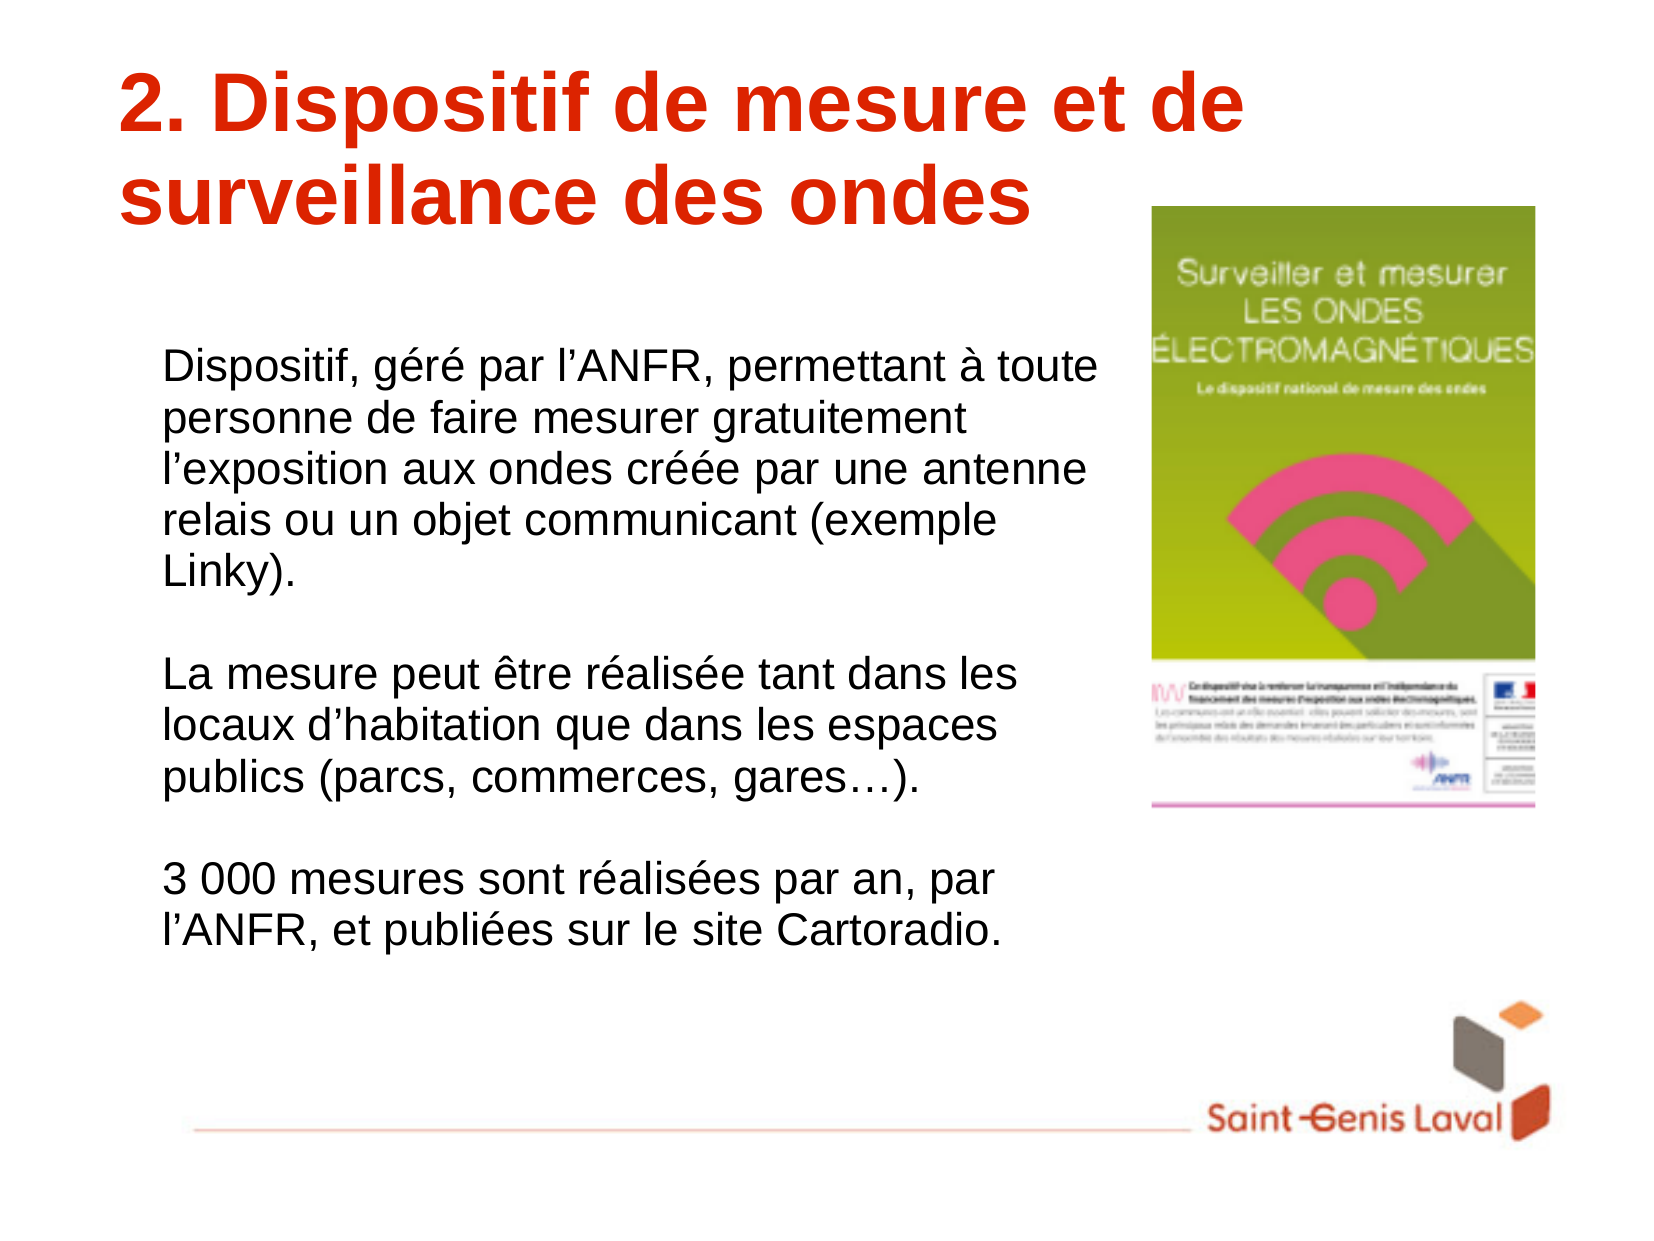

2. Dispositif de mesure et de surveillance des ondes
Dispositif, géré par l’ANFR, permettant à toute personne de faire mesurer gratuitement l’exposition aux ondes créée par une antenne relais ou un objet communicant (exemple Linky).
La mesure peut être réalisée tant dans les locaux d’habitation que dans les espaces publics (parcs, commerces, gares…).
3 000 mesures sont réalisées par an, par l’ANFR, et publiées sur le site Cartoradio.